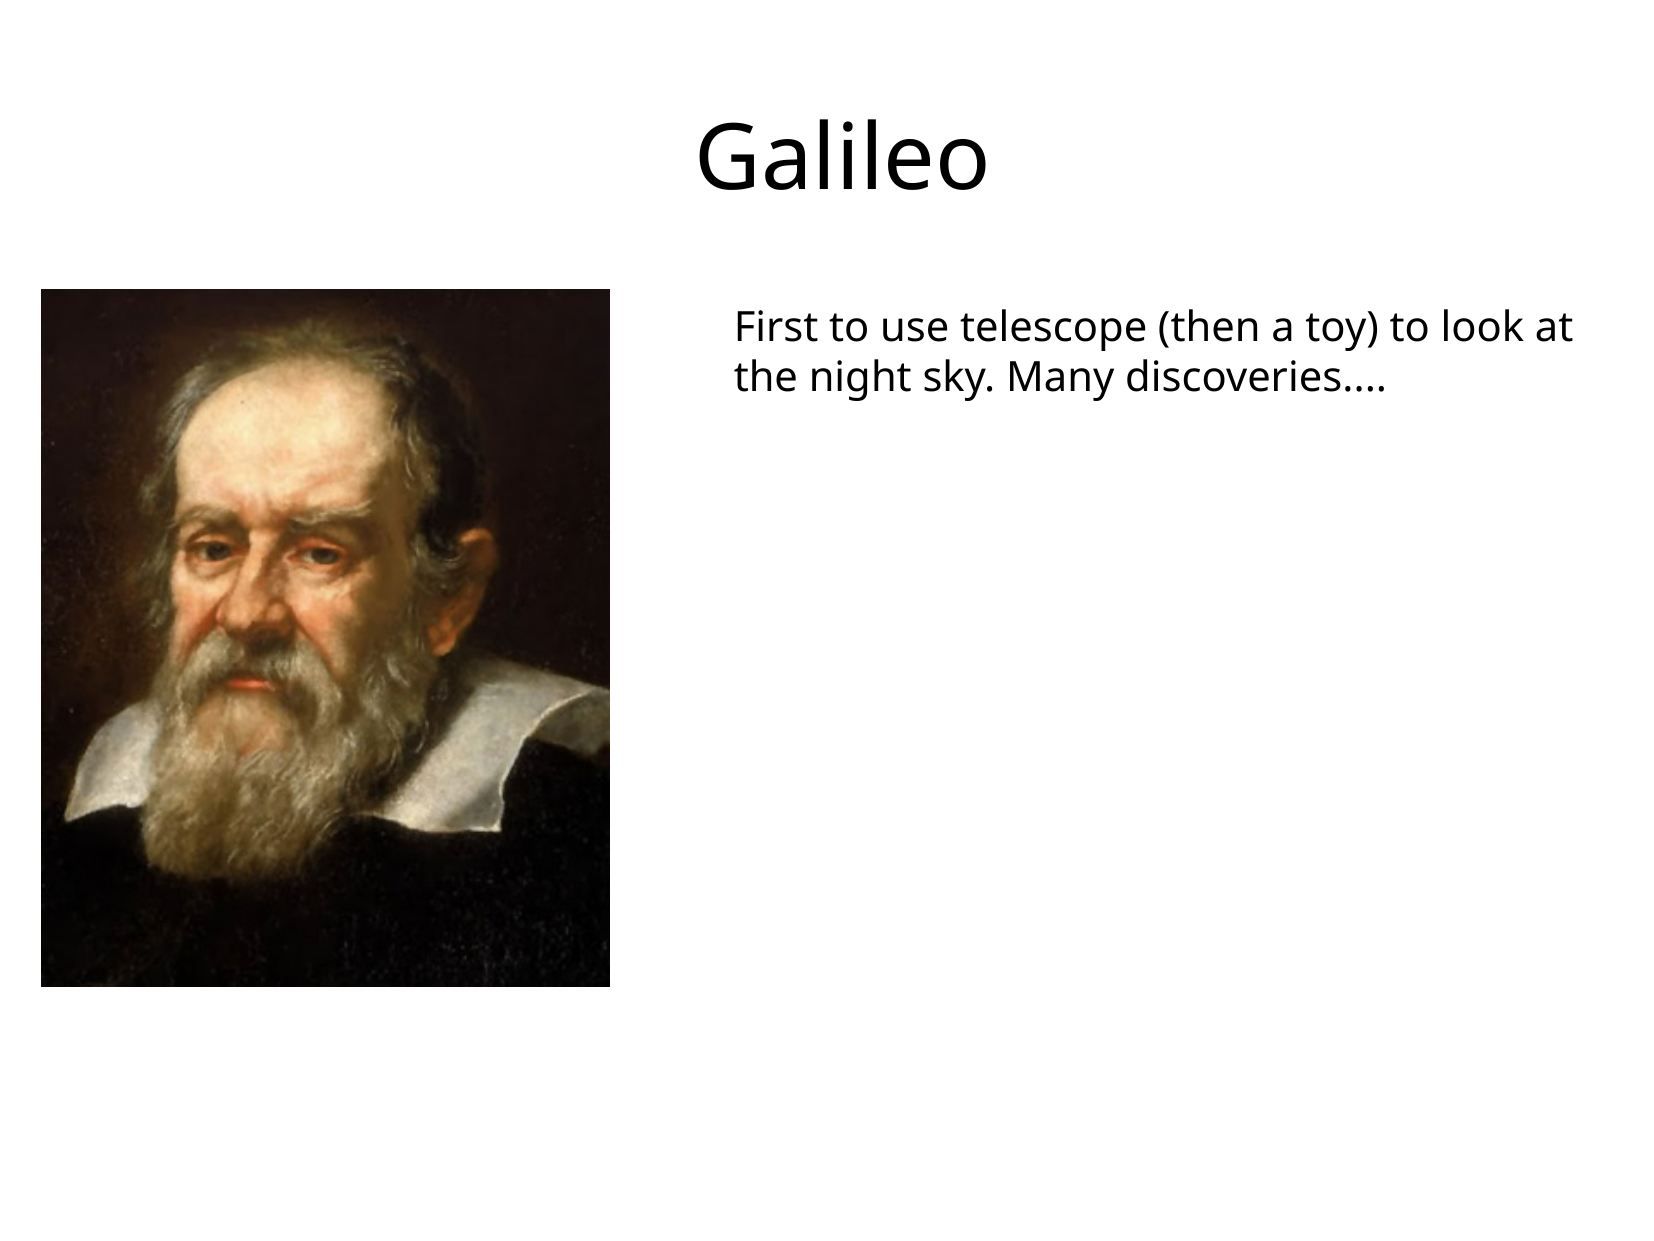

# Galileo
First to use telescope (then a toy) to look at the night sky. Many discoveries....